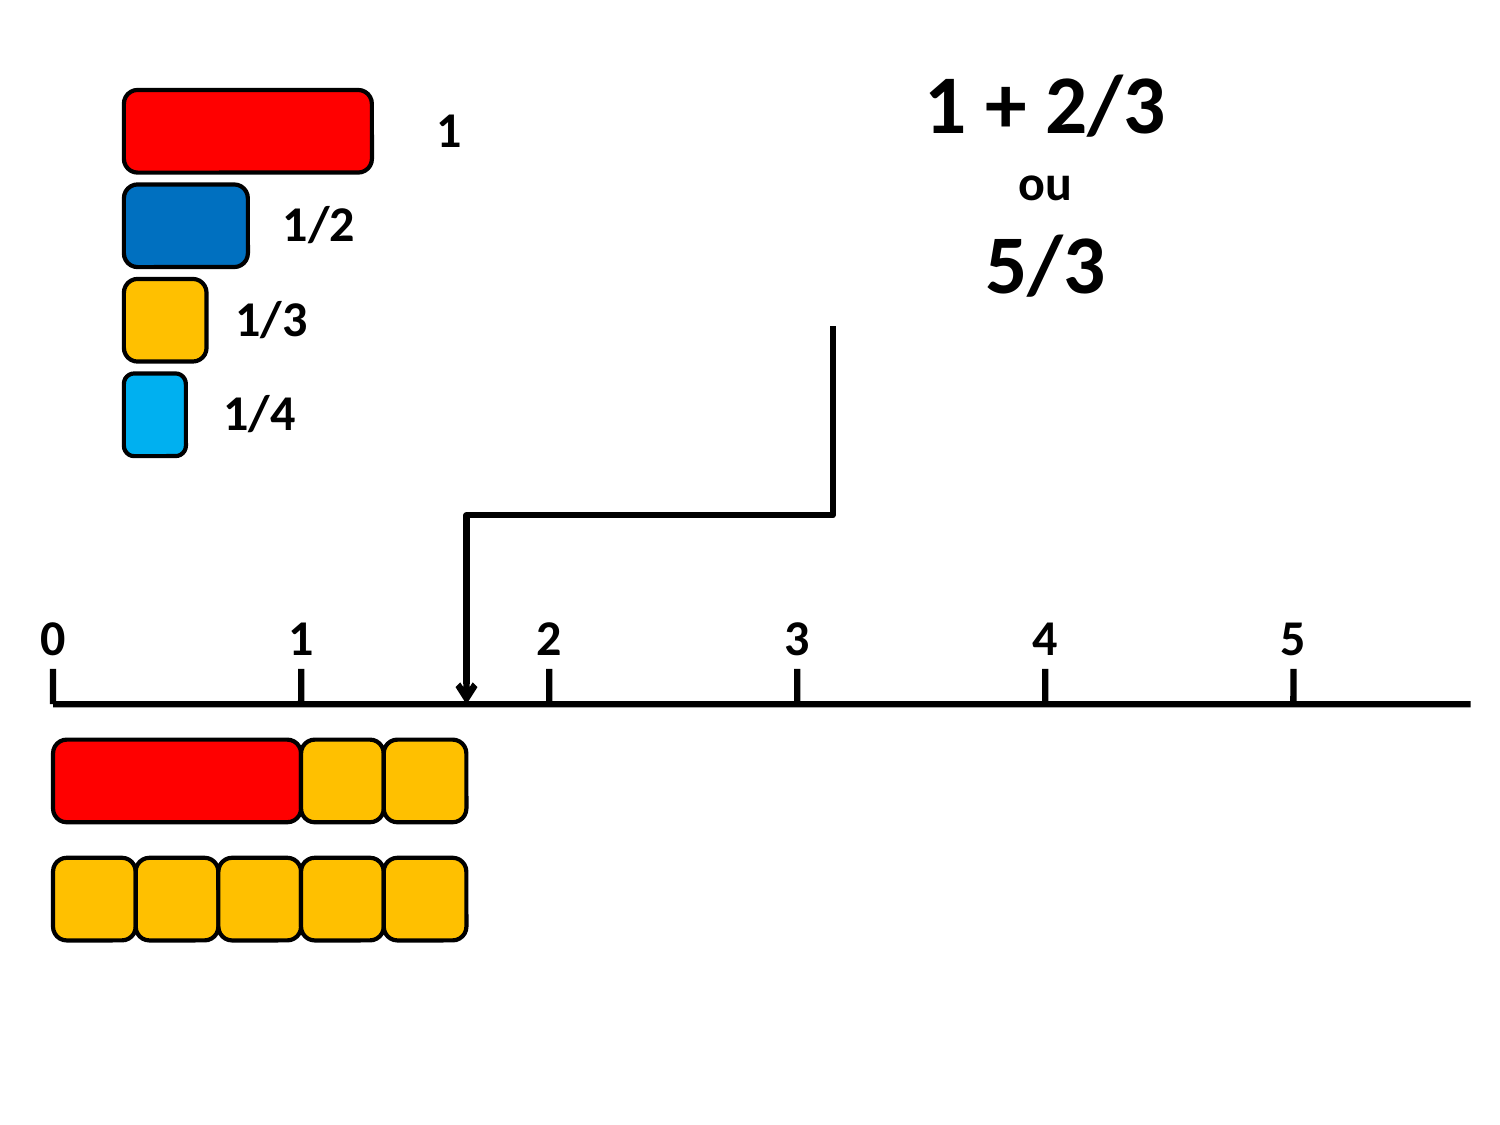

1 + 2/3
ou
5/3
1
1/2
1/3
1/4
0
1
2
3
4
5